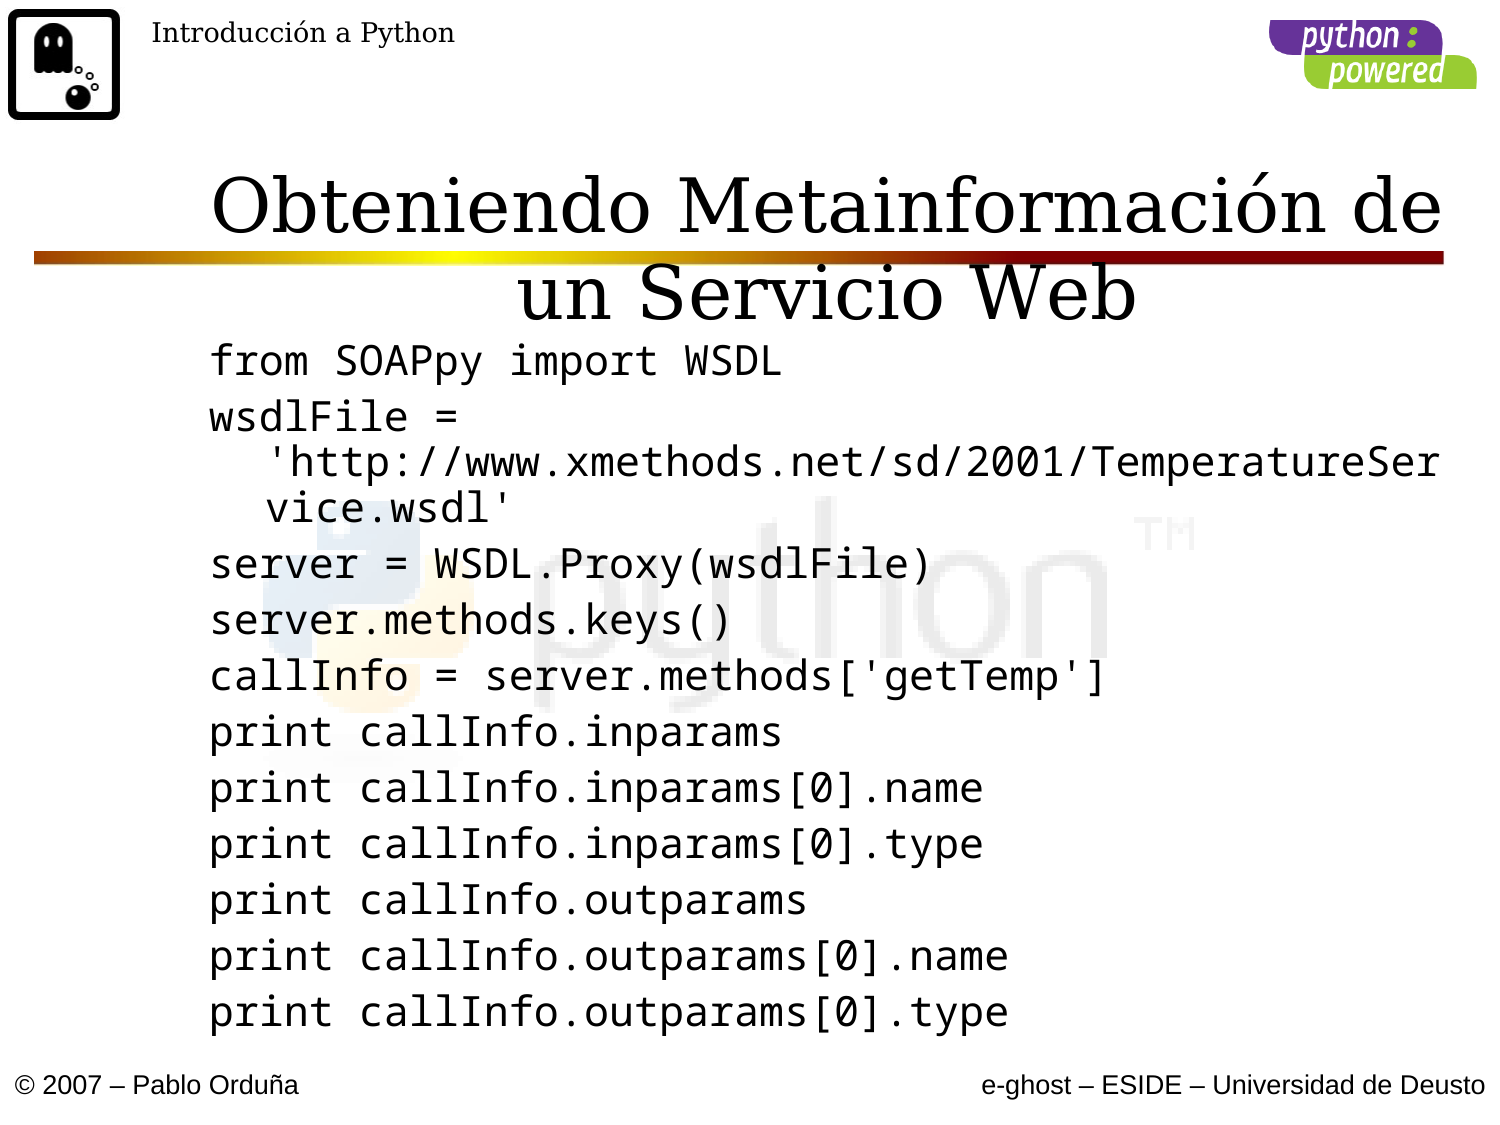

# Obteniendo Metainformación de un Servicio Web
from SOAPpy import WSDL
wsdlFile = 'http://www.xmethods.net/sd/2001/TemperatureService.wsdl'
server = WSDL.Proxy(wsdlFile)
server.methods.keys()
callInfo = server.methods['getTemp']
print callInfo.inparams
print callInfo.inparams[0].name
print callInfo.inparams[0].type
print callInfo.outparams
print callInfo.outparams[0].name
print callInfo.outparams[0].type